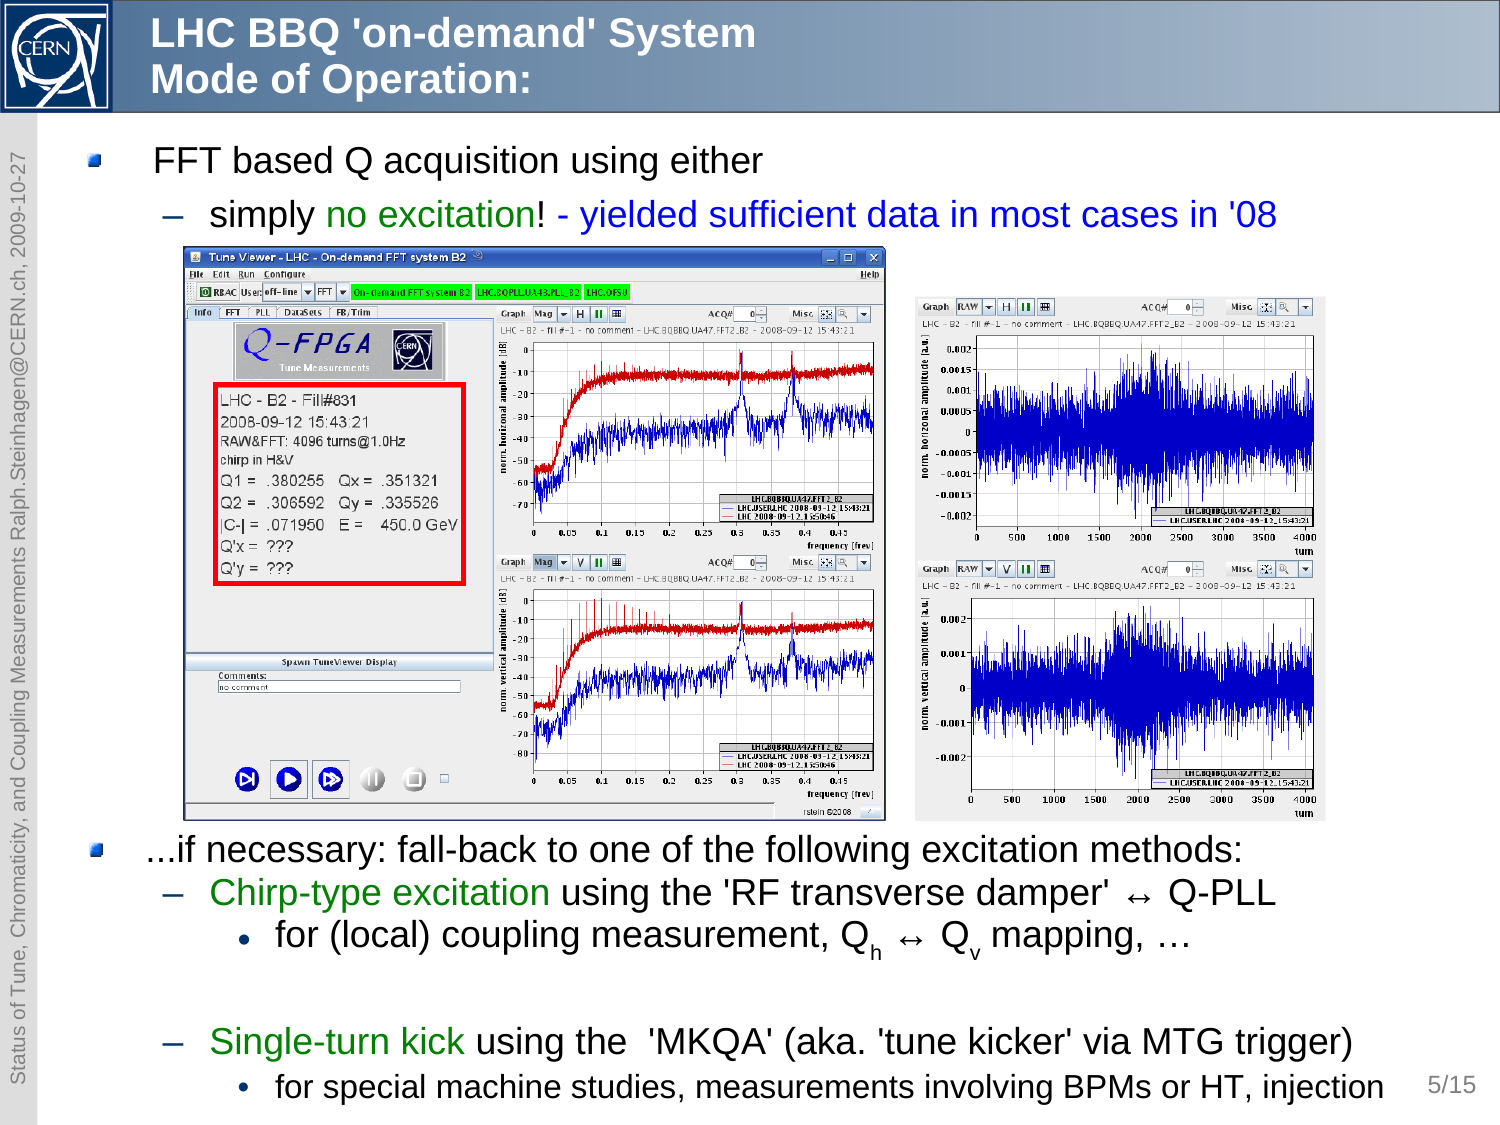

# LHC BBQ 'on-demand' System Mode of Operation:
 FFT based Q acquisition using either
simply no excitation! - yielded sufficient data in most cases in '08
...if necessary: fall-back to one of the following excitation methods:
Chirp-type excitation using the 'RF transverse damper' ↔ Q-PLL
for (local) coupling measurement, Qh ↔ Qv mapping, …
Single-turn kick using the 'MKQA' (aka. 'tune kicker' via MTG trigger)
for special machine studies, measurements involving BPMs or HT, injection